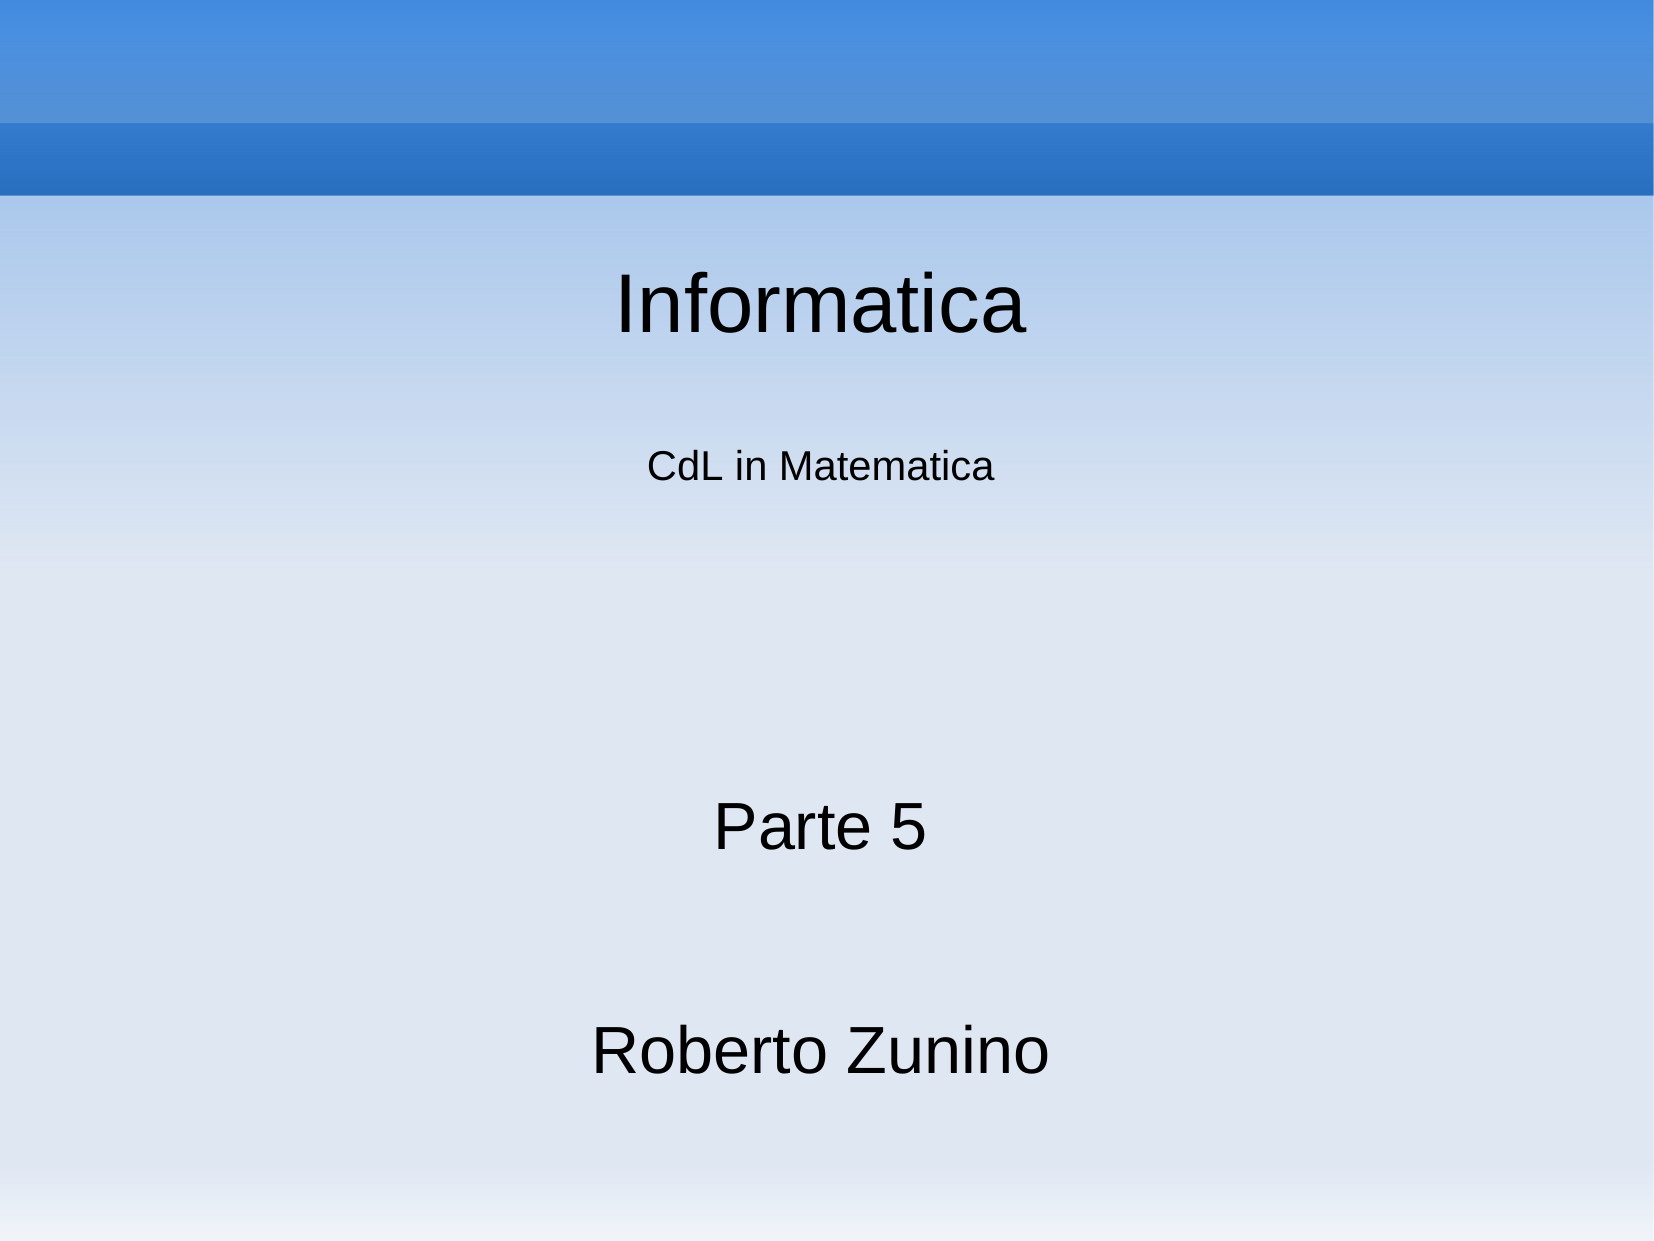

# Informatica CdL in Matematica
Parte 5
Roberto Zunino